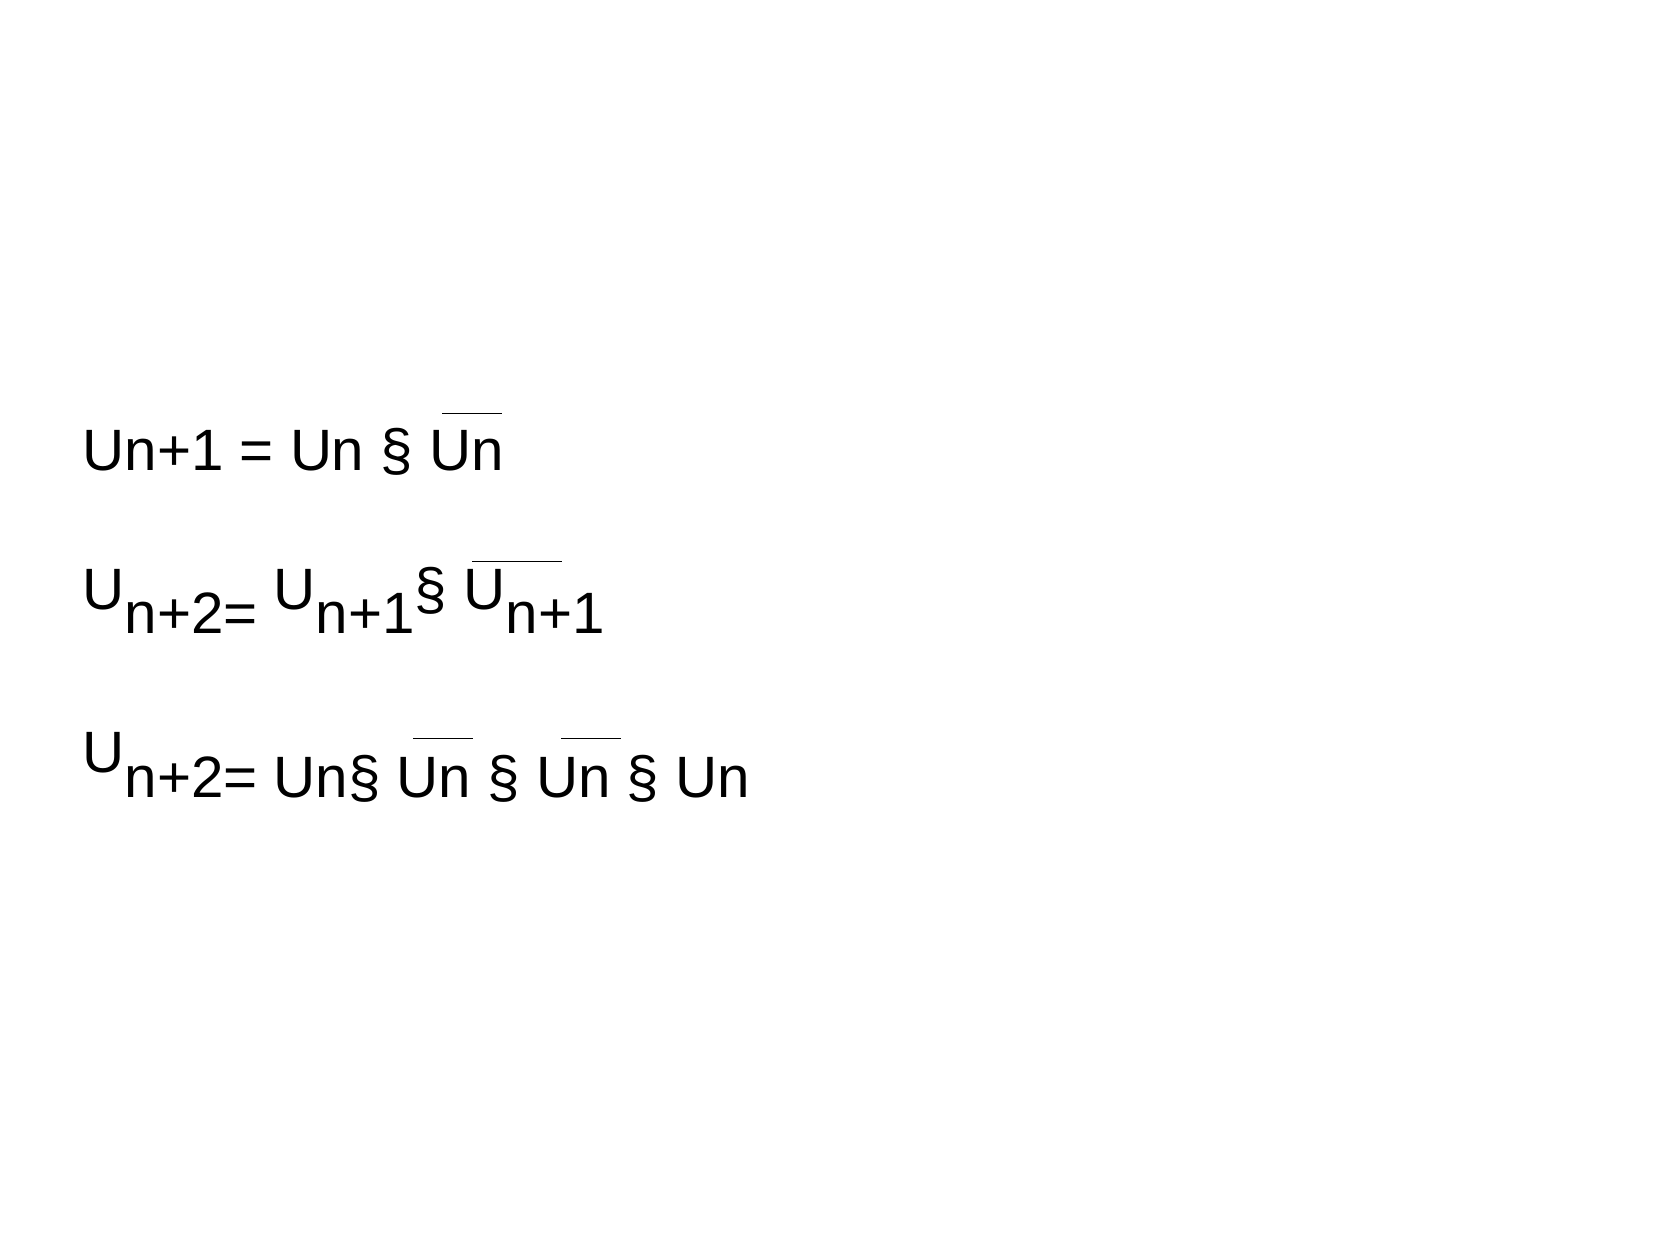

#
Un+1 = Un § Un
Un+2= Un+1§ Un+1
Un+2= Un§ Un § Un § Un